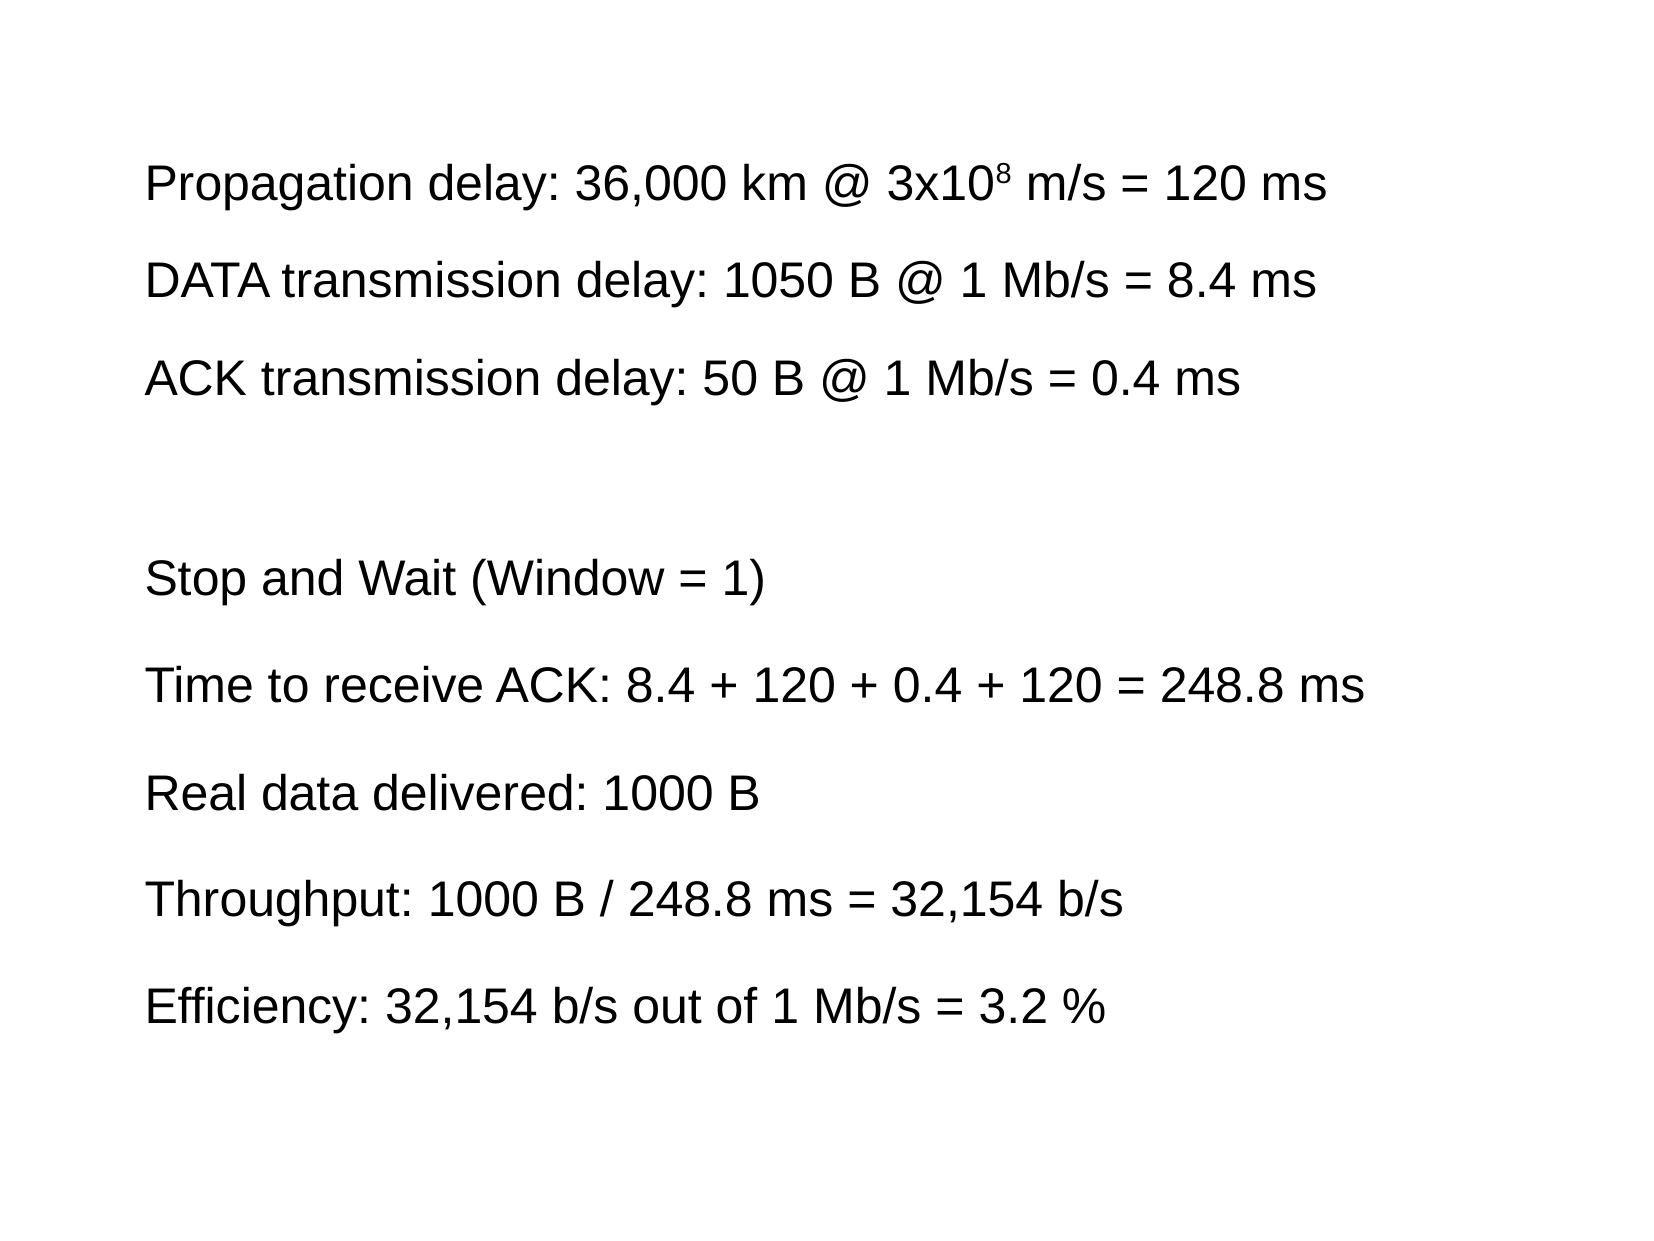

Propagation delay: 36,000 km @ 3x108 m/s = 120 ms
DATA transmission delay: 1050 B @ 1 Mb/s = 8.4 ms
ACK transmission delay: 50 B @ 1 Mb/s = 0.4 ms
Stop and Wait (Window = 1)
Time to receive ACK: 8.4 + 120 + 0.4 + 120 = 248.8 ms
Real data delivered: 1000 B
Throughput: 1000 B / 248.8 ms = 32,154 b/s
Efficiency: 32,154 b/s out of 1 Mb/s = 3.2 %